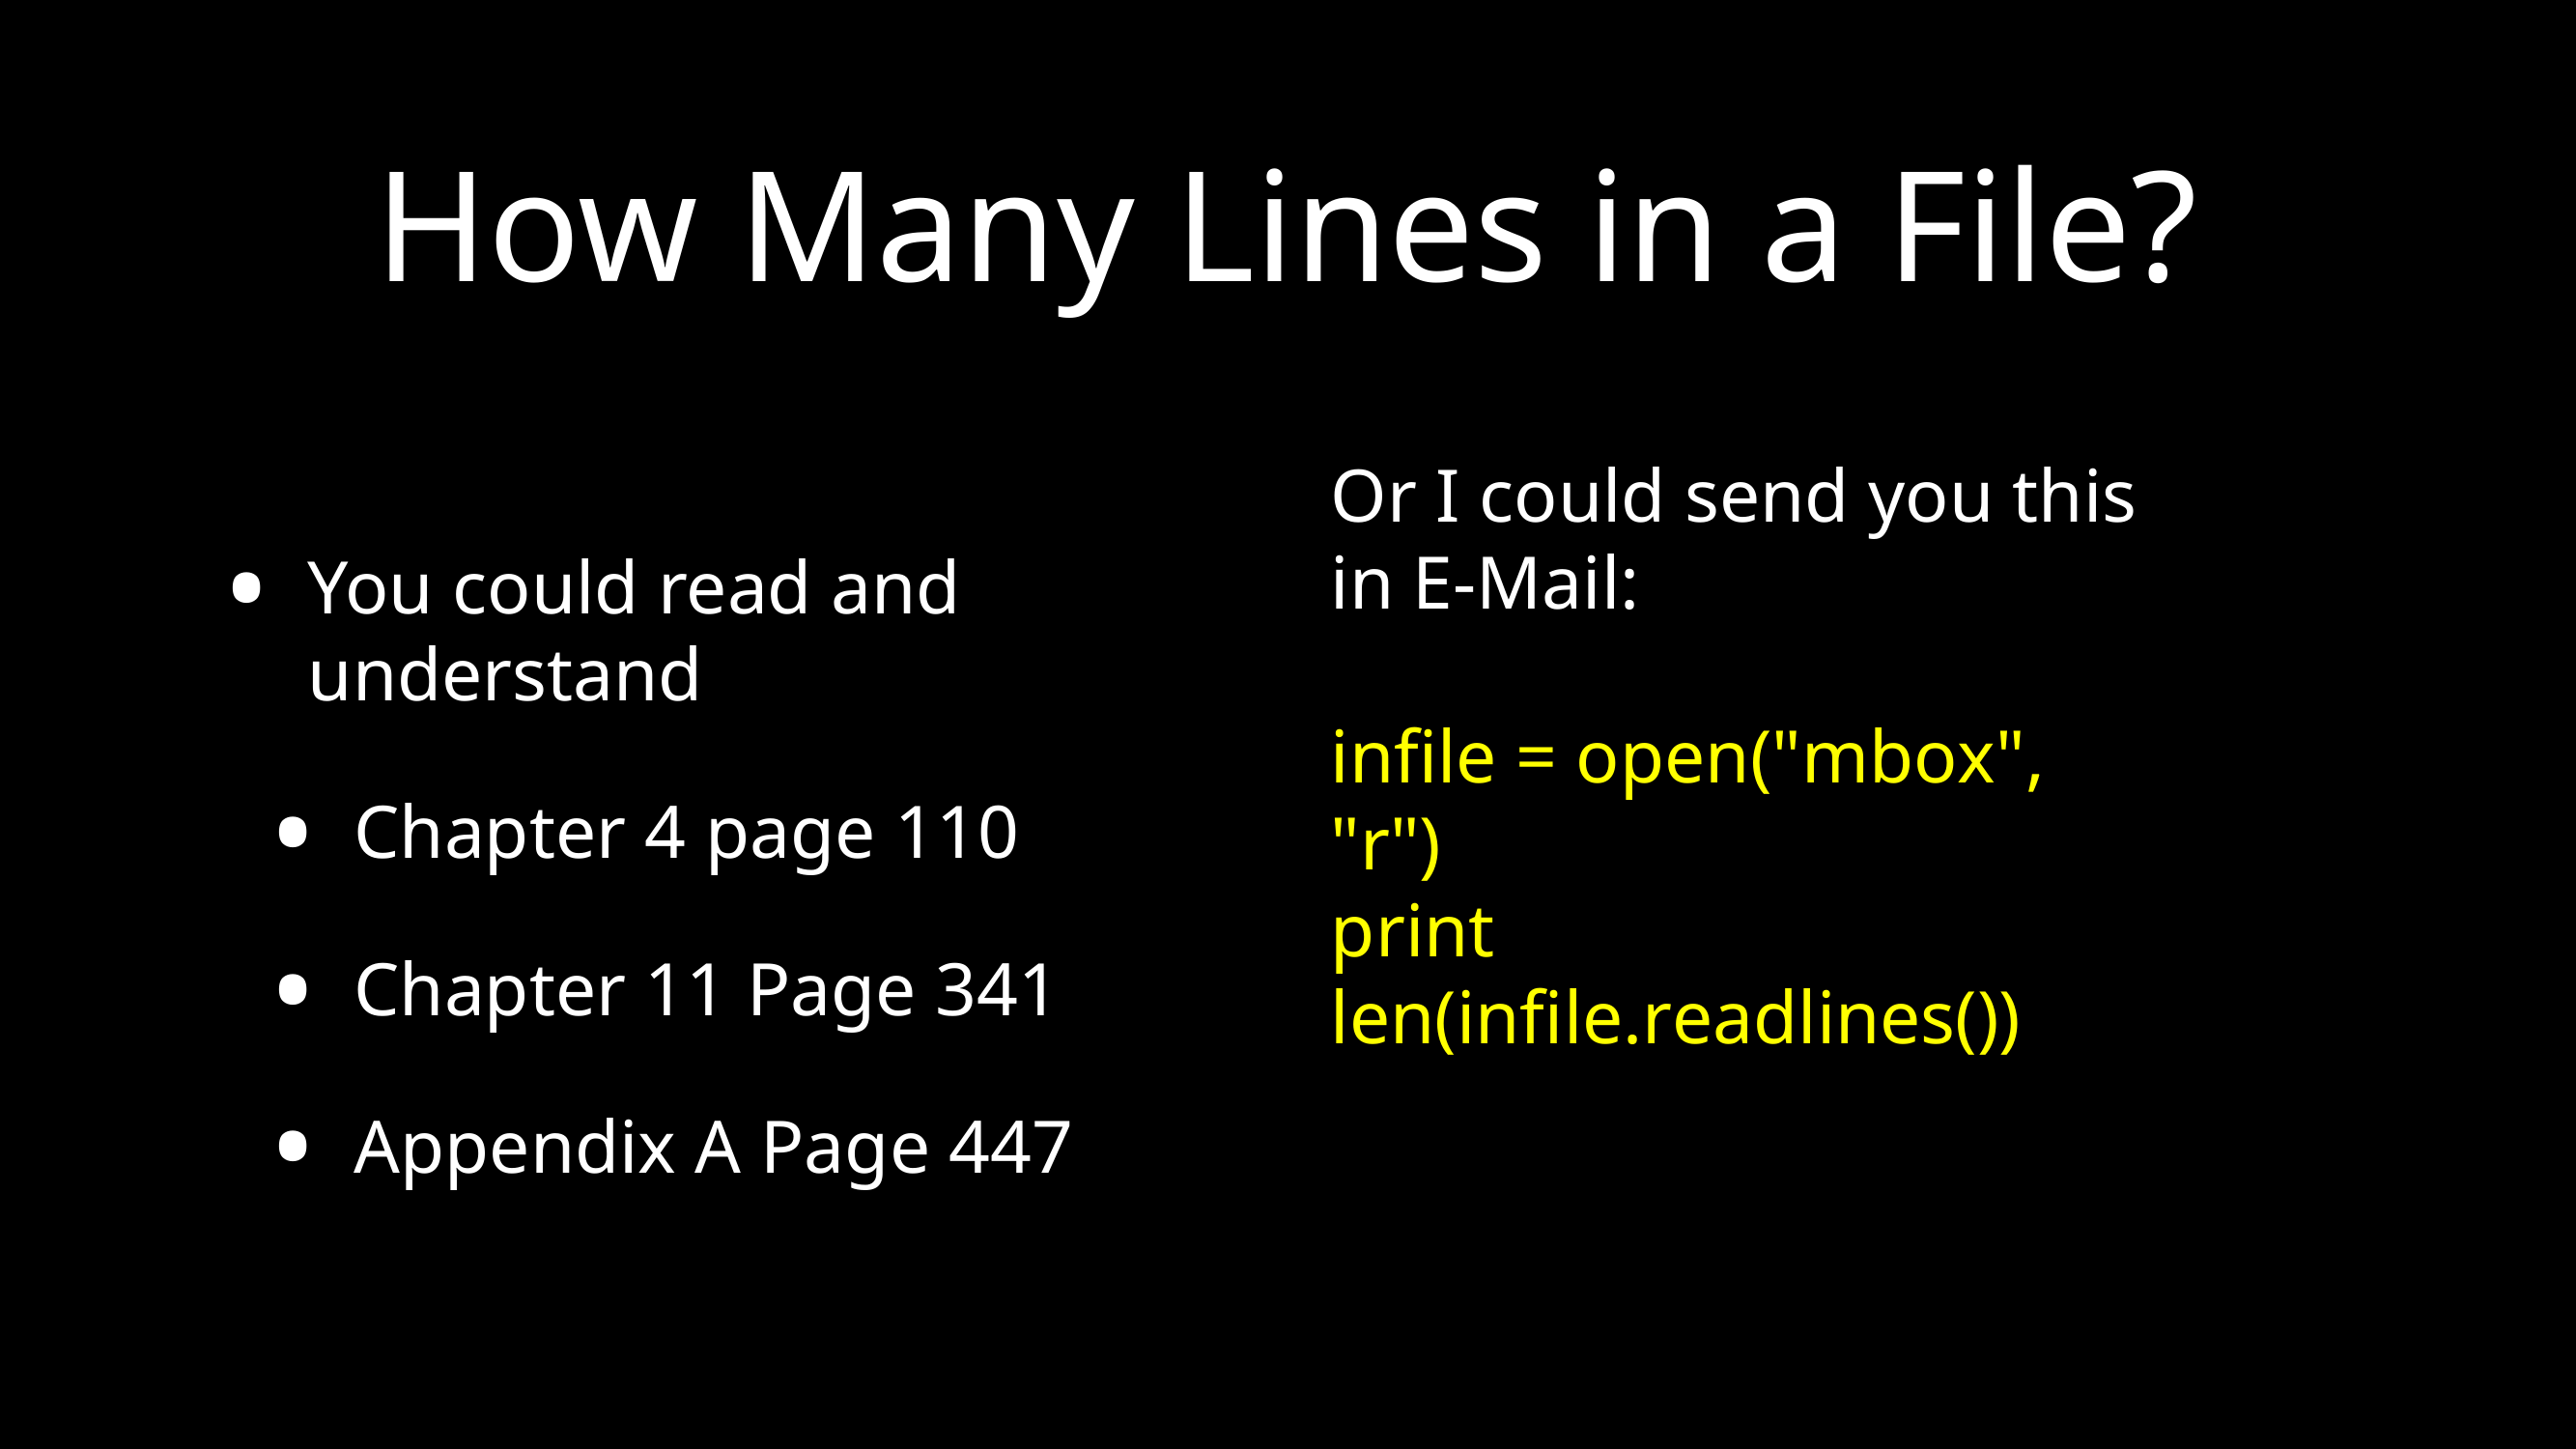

# How Many Lines in a File?
You could read and understand
Chapter 4 page 110
Chapter 11 Page 341
Appendix A Page 447
Or I could send you this in E-Mail:
infile = open("mbox", "r")
print len(infile.readlines())